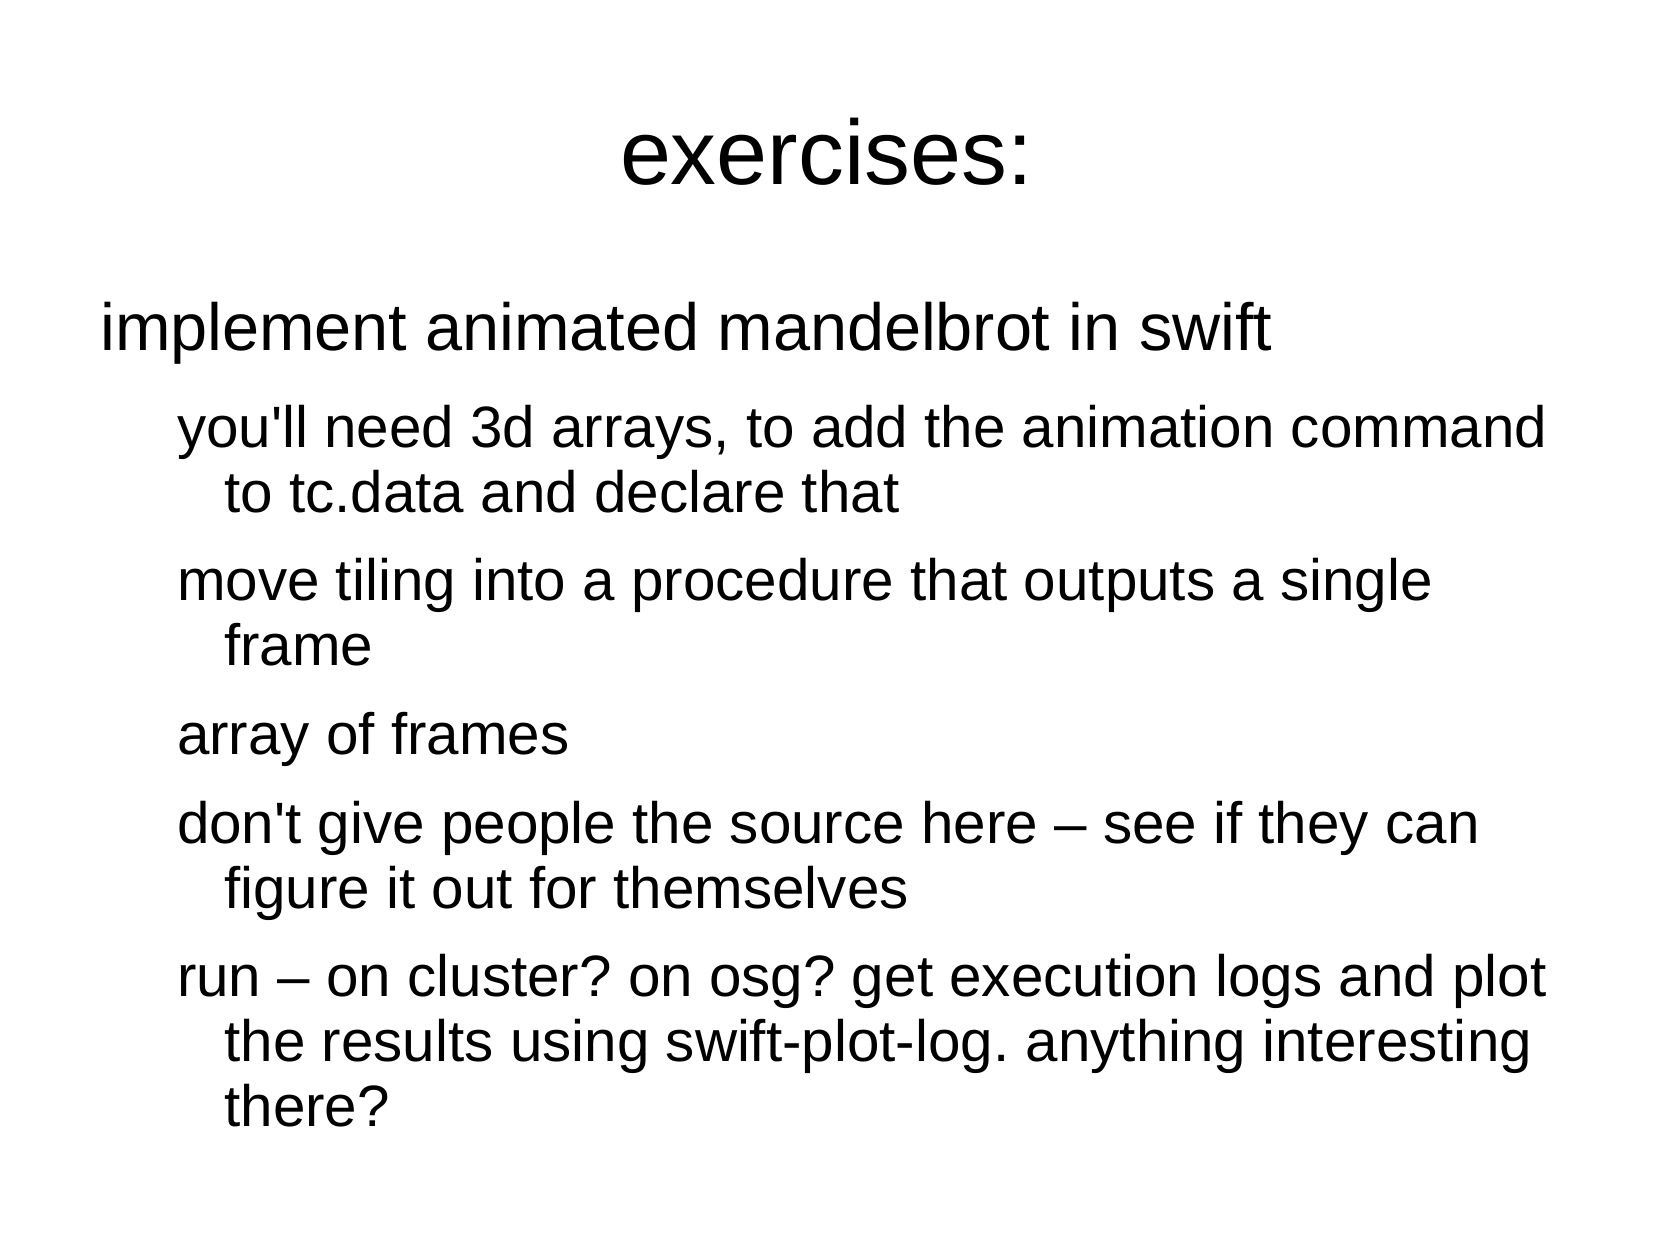

# exercises:
implement animated mandelbrot in swift
you'll need 3d arrays, to add the animation command to tc.data and declare that
move tiling into a procedure that outputs a single frame
array of frames
don't give people the source here – see if they can figure it out for themselves
run – on cluster? on osg? get execution logs and plot the results using swift-plot-log. anything interesting there?